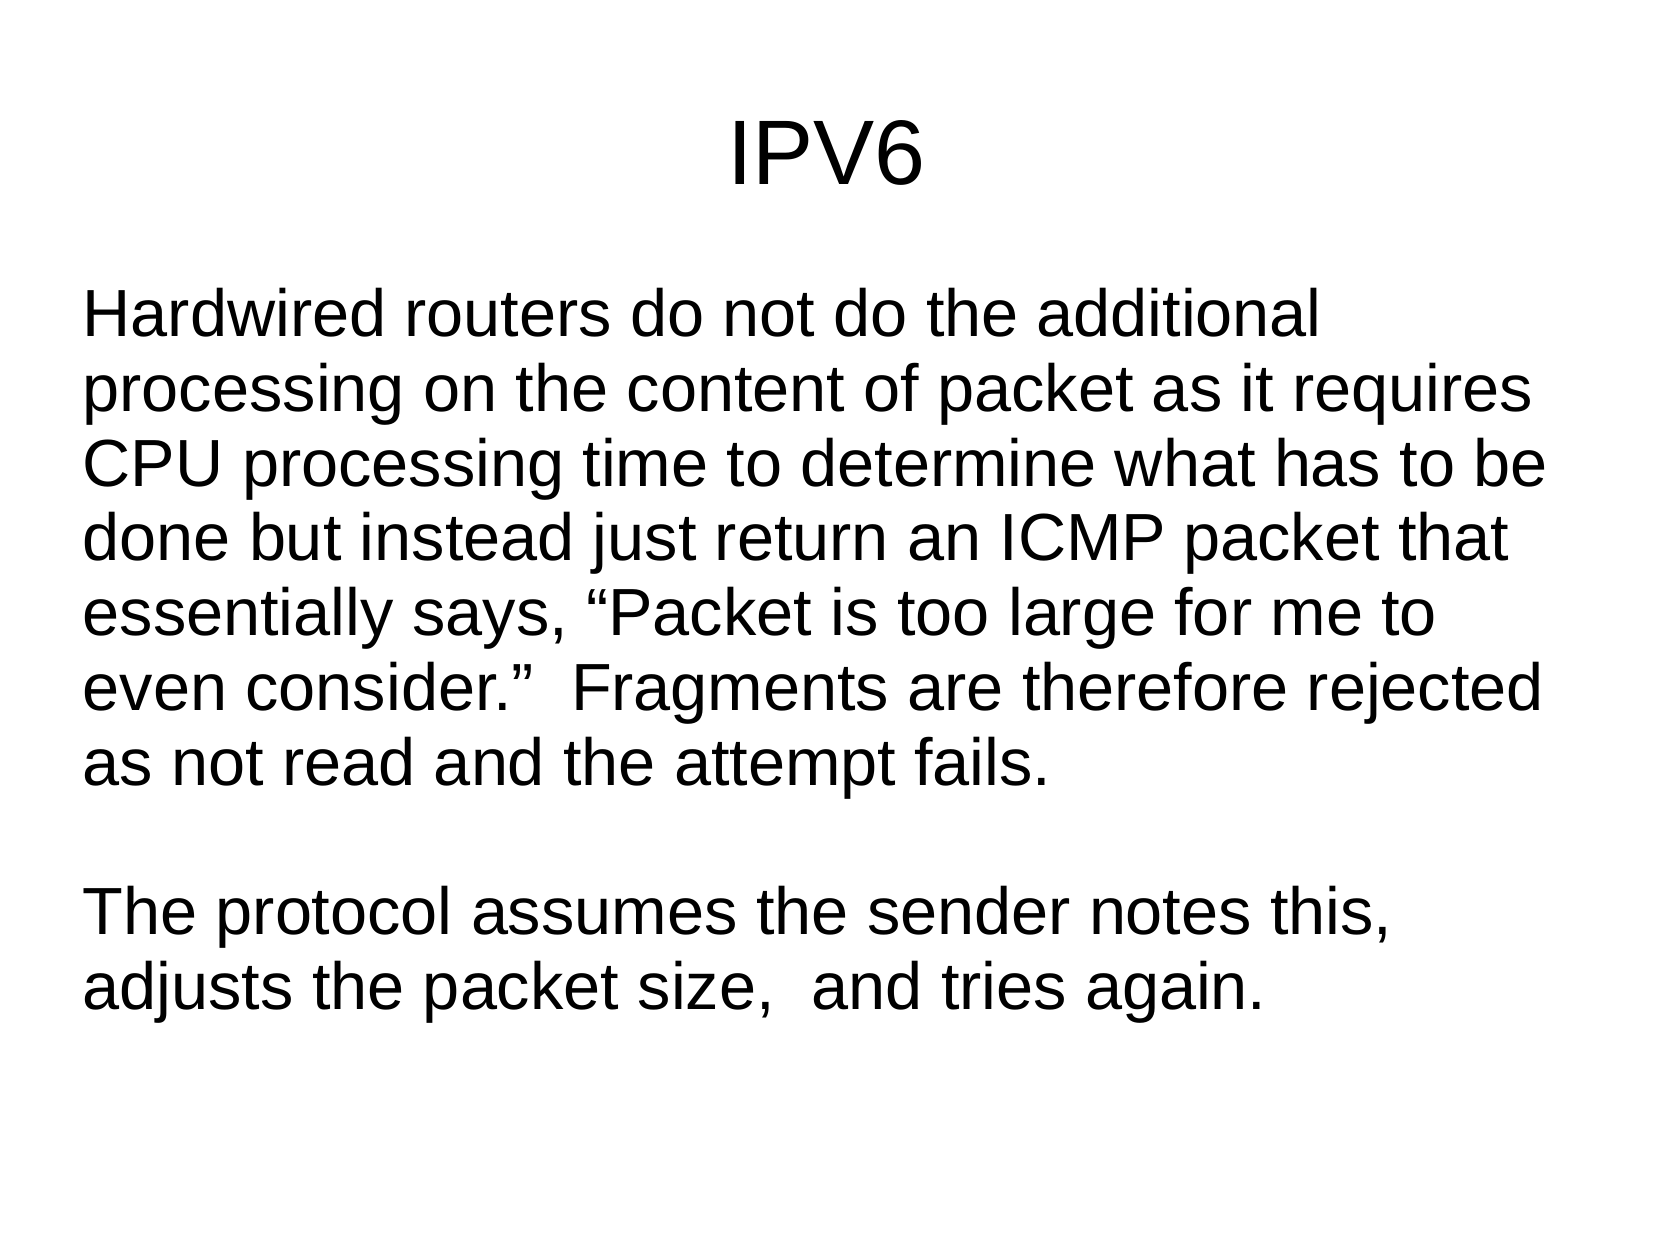

# IPV6
Hardwired routers do not do the additional processing on the content of packet as it requires CPU processing time to determine what has to be done but instead just return an ICMP packet that essentially says, “Packet is too large for me to even consider.” Fragments are therefore rejected as not read and the attempt fails.
The protocol assumes the sender notes this, adjusts the packet size, and tries again.